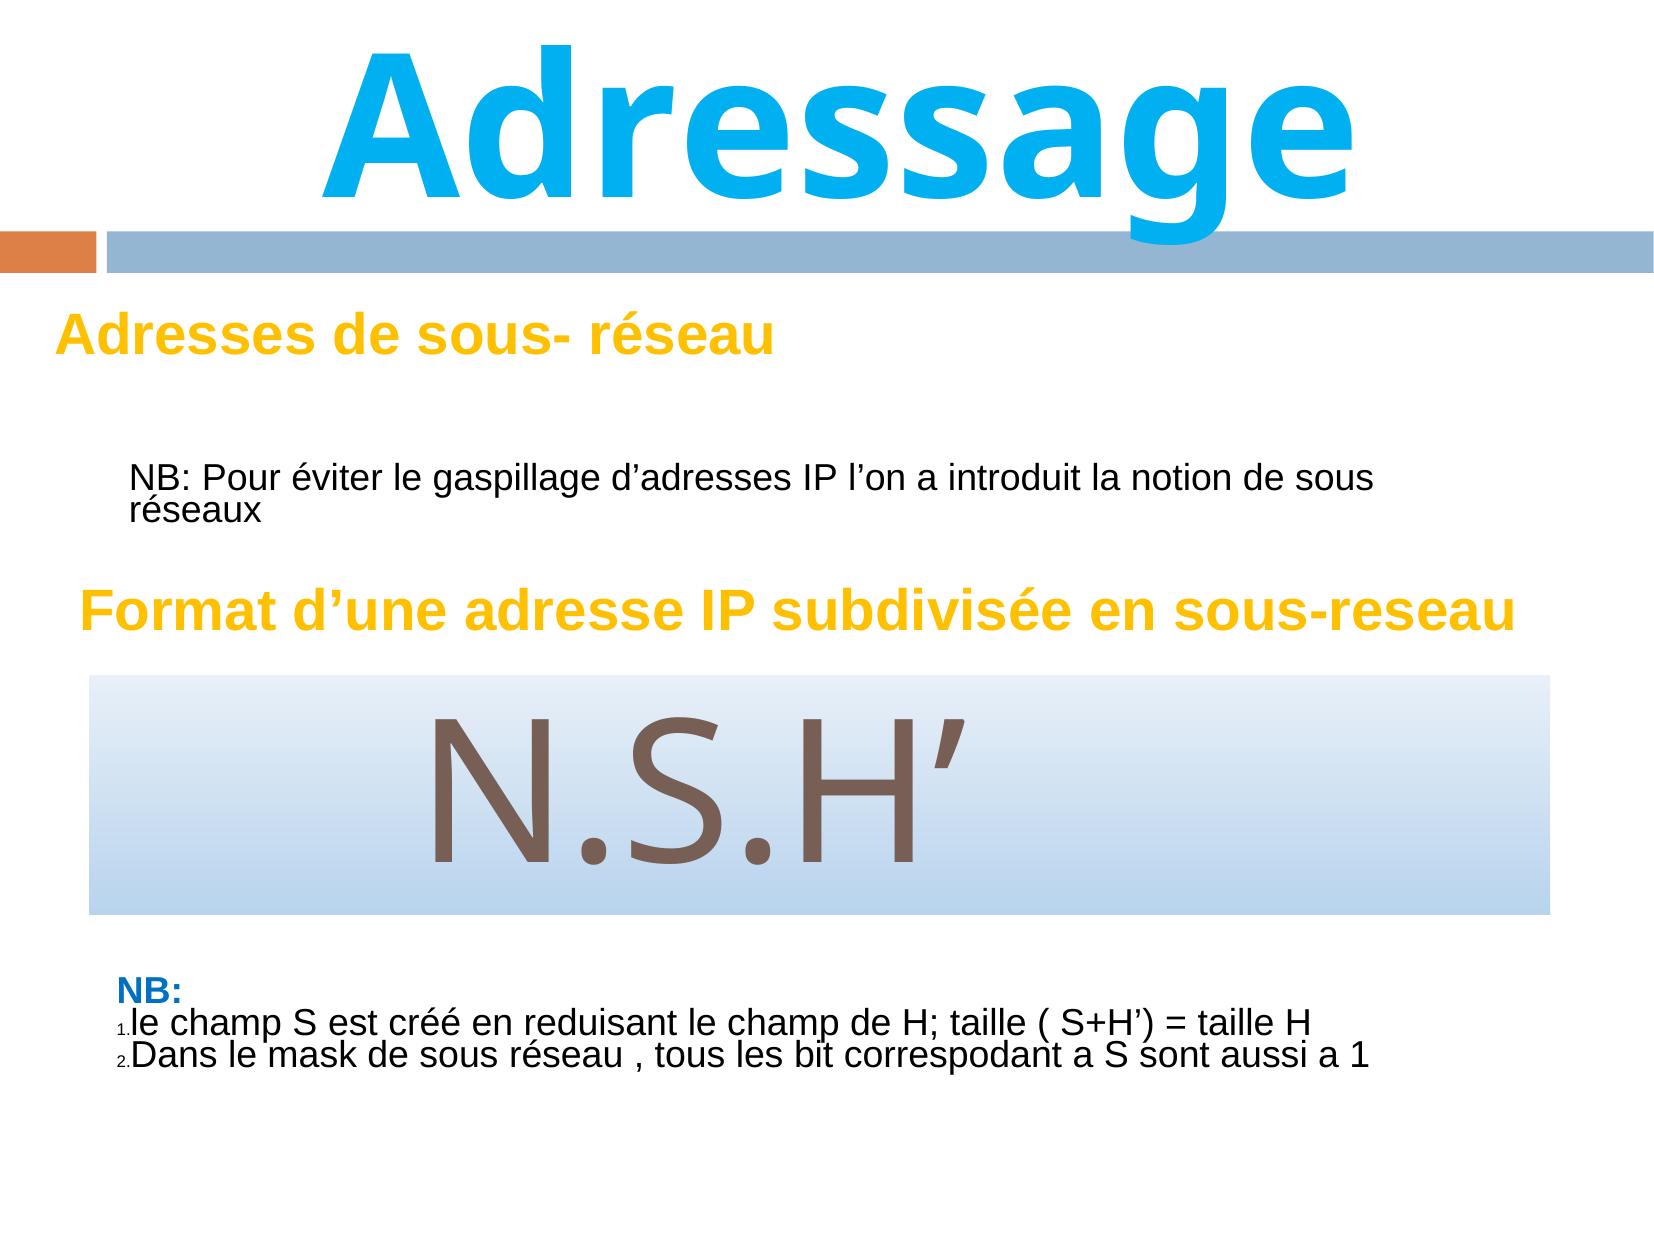

Adressage
Adresses de sous- réseau
NB: Pour éviter le gaspillage d’adresses IP l’on a introduit la notion de sous réseaux
Format d’une adresse IP subdivisée en sous-reseau
# N.S.H’
NB:
le champ S est créé en reduisant le champ de H; taille ( S+H’) = taille H
Dans le mask de sous réseau , tous les bit correspodant a S sont aussi a 1